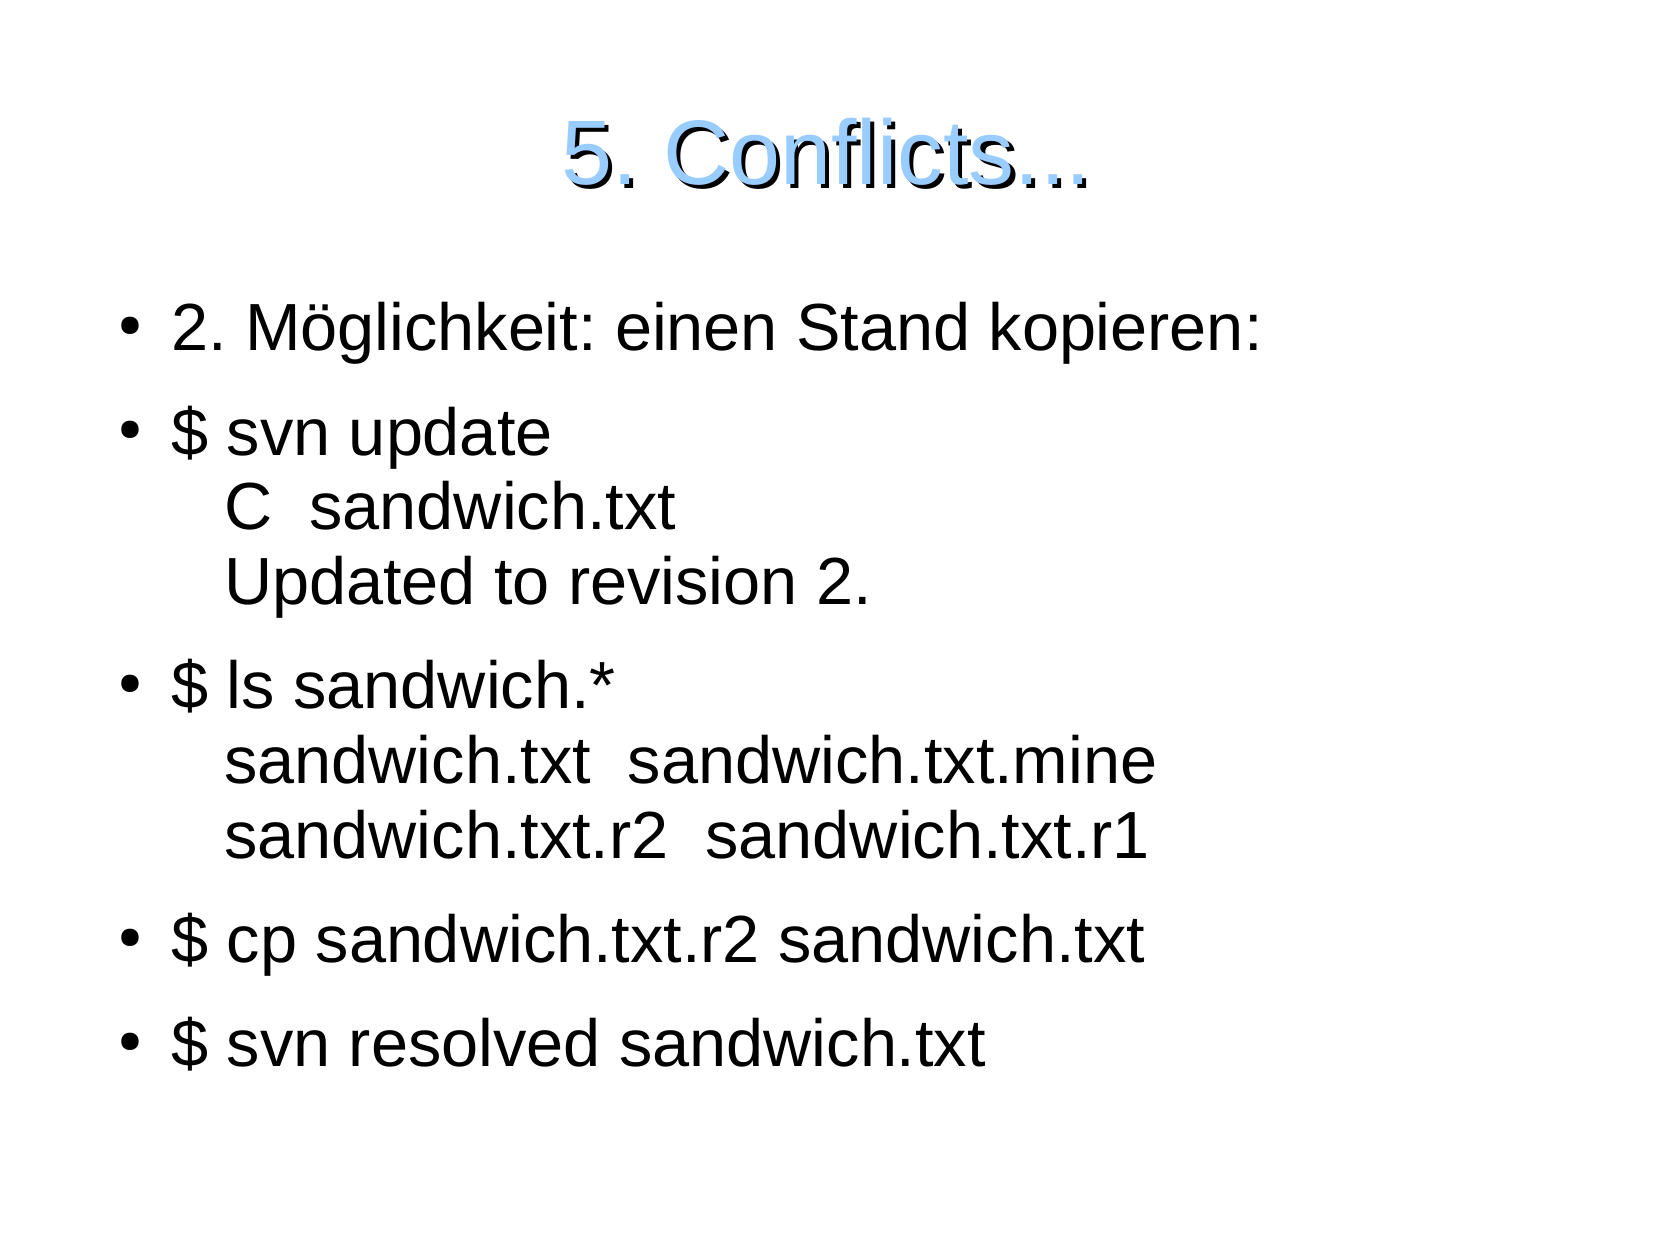

# 5. Conflicts...
2. Möglichkeit: einen Stand kopieren:
$ svn update
C sandwich.txt
Updated to revision 2.
$ ls sandwich.*
sandwich.txt sandwich.txt.mine sandwich.txt.r2 sandwich.txt.r1
$ cp sandwich.txt.r2 sandwich.txt
$ svn resolved sandwich.txt